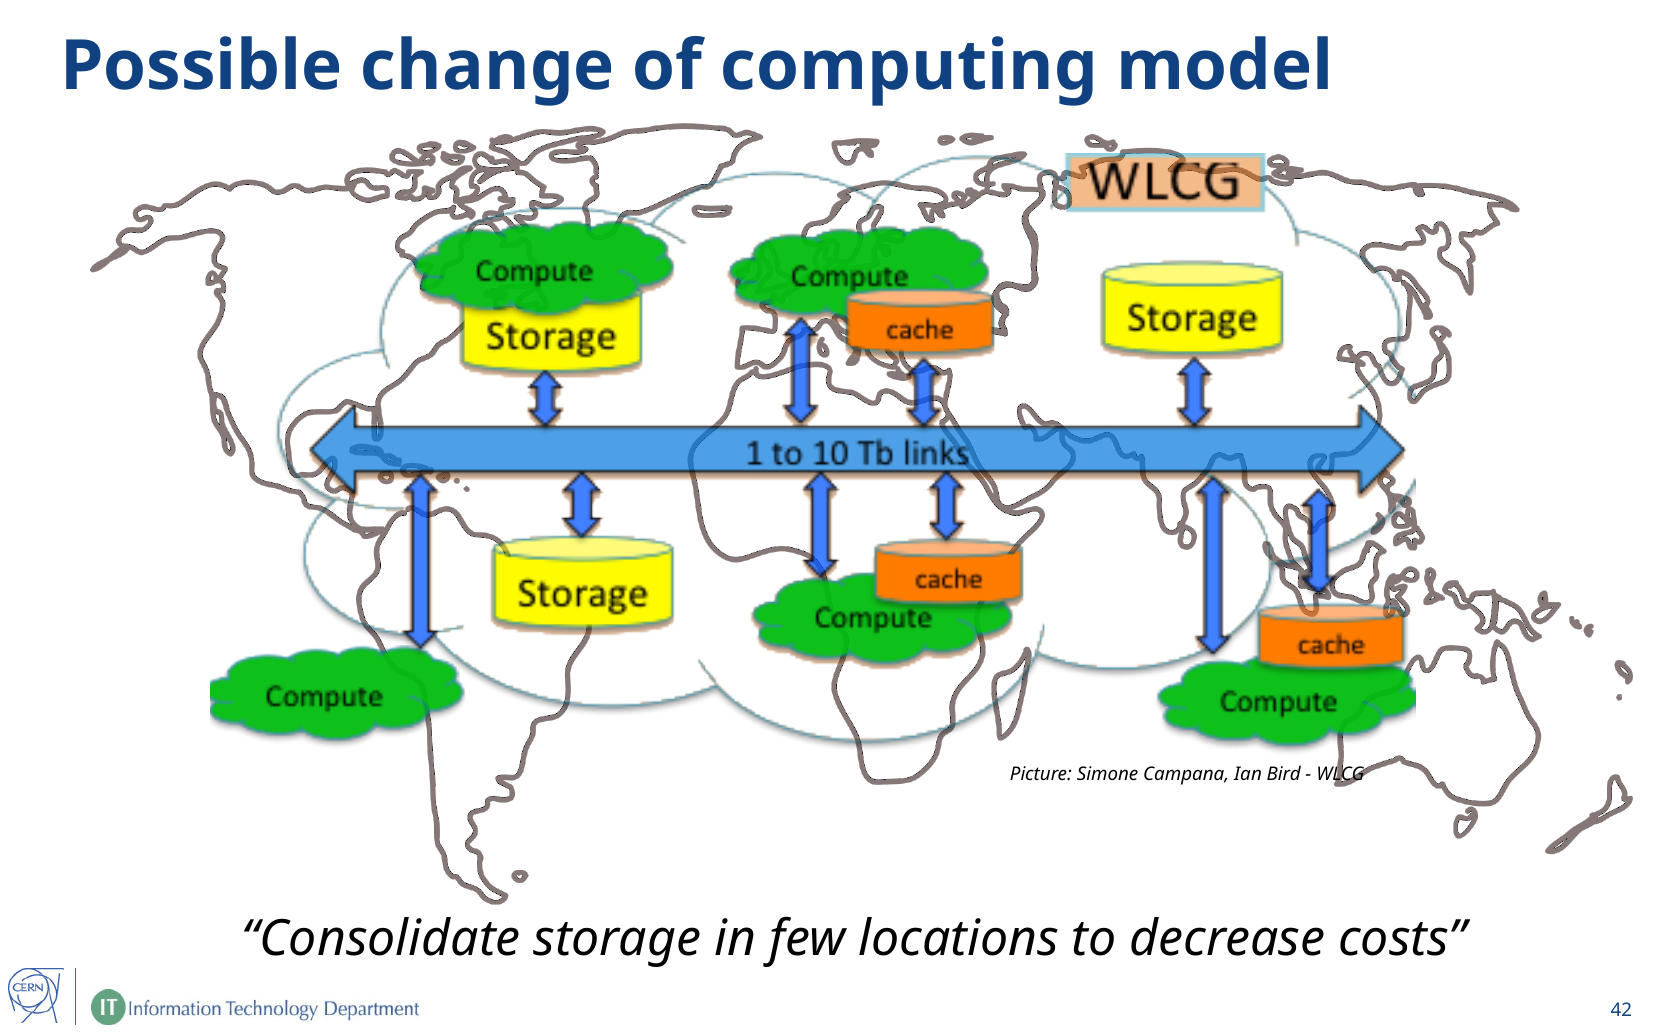

# Possible change of computing model
Picture: Simone Campana, Ian Bird - WLCG
“Consolidate storage in few locations to decrease costs”